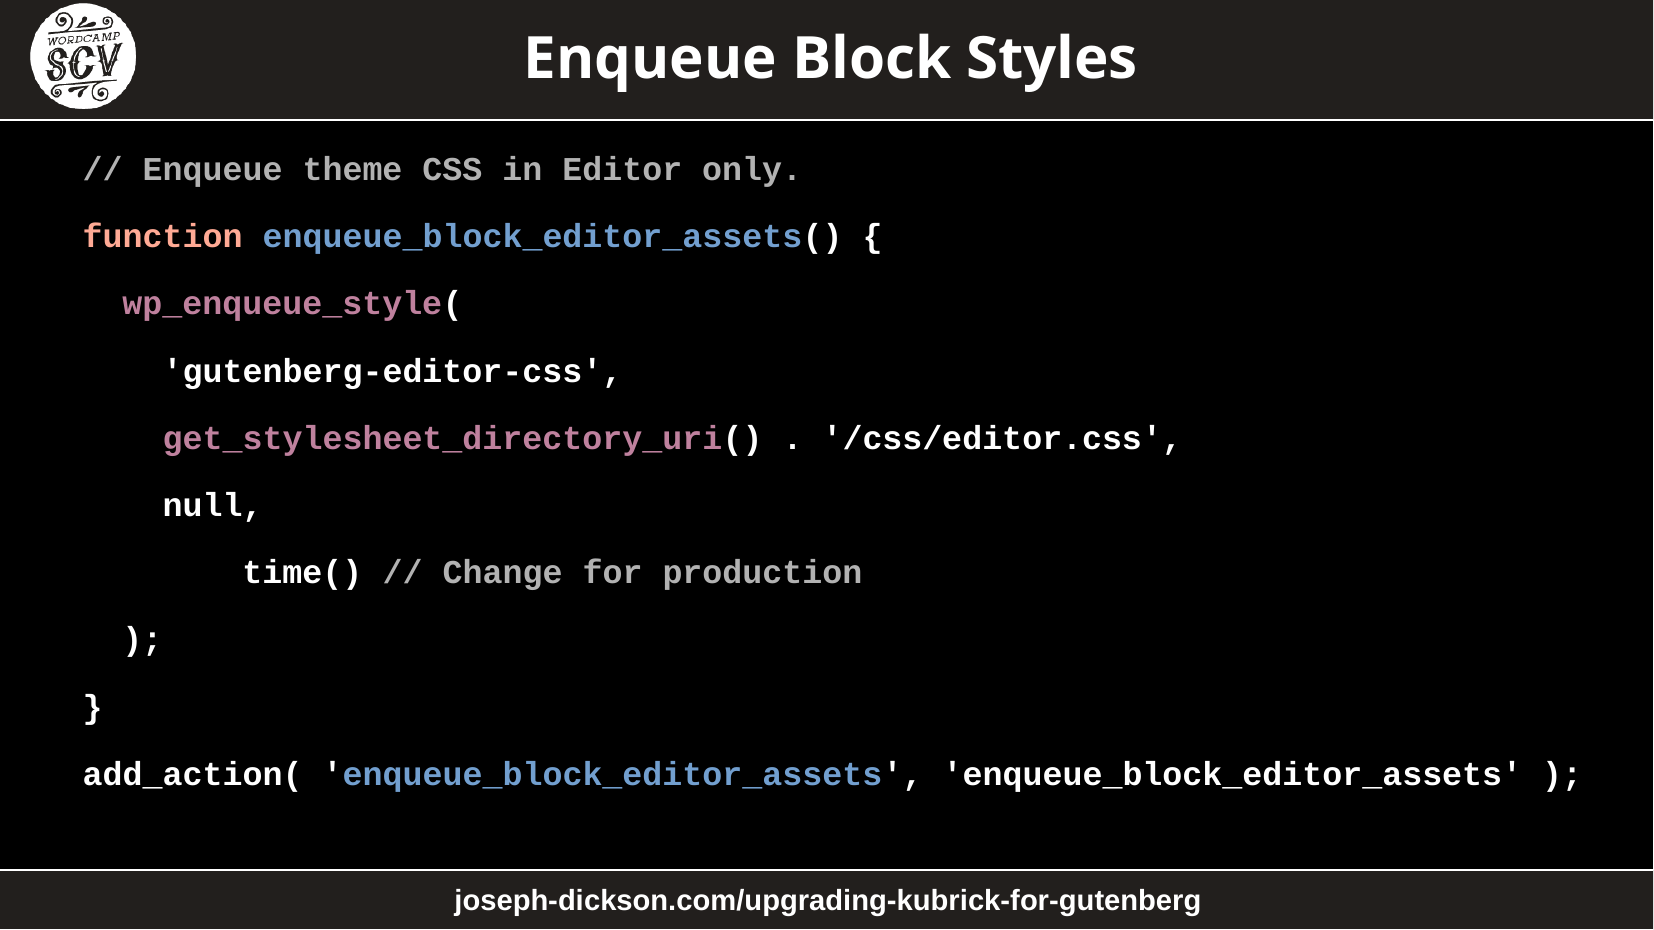

# Enqueue Block Styles
// Enqueue theme CSS in Editor only.
function enqueue_block_editor_assets() {
 wp_enqueue_style(
 'gutenberg-editor-css',
 get_stylesheet_directory_uri() . '/css/editor.css',
 null,
 time() // Change for production
 );
}
add_action( 'enqueue_block_editor_assets', 'enqueue_block_editor_assets' );